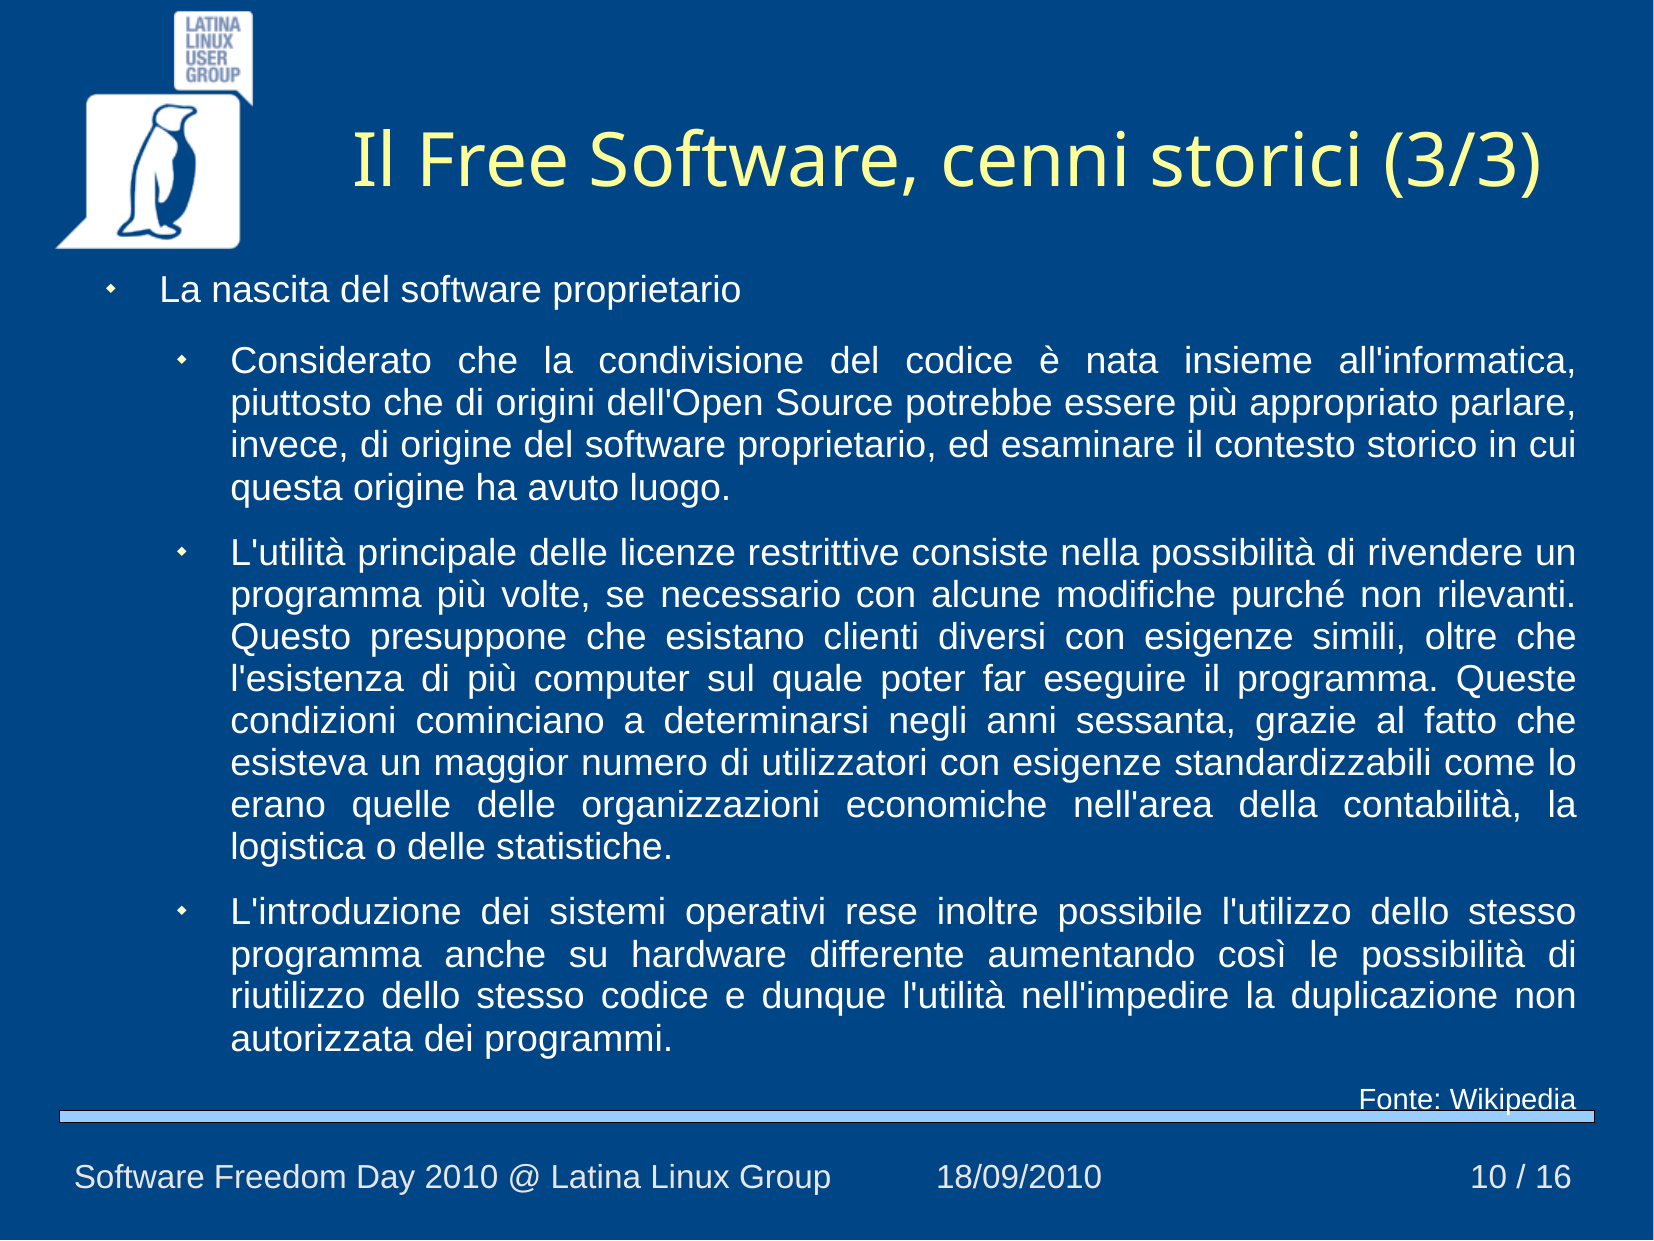

# Il Free Software, cenni storici (3/3)
La nascita del software proprietario
Considerato che la condivisione del codice è nata insieme all'informatica, piuttosto che di origini dell'Open Source potrebbe essere più appropriato parlare, invece, di origine del software proprietario, ed esaminare il contesto storico in cui questa origine ha avuto luogo.
L'utilità principale delle licenze restrittive consiste nella possibilità di rivendere un programma più volte, se necessario con alcune modifiche purché non rilevanti. Questo presuppone che esistano clienti diversi con esigenze simili, oltre che l'esistenza di più computer sul quale poter far eseguire il programma. Queste condizioni cominciano a determinarsi negli anni sessanta, grazie al fatto che esisteva un maggior numero di utilizzatori con esigenze standardizzabili come lo erano quelle delle organizzazioni economiche nell'area della contabilità, la logistica o delle statistiche.
L'introduzione dei sistemi operativi rese inoltre possibile l'utilizzo dello stesso programma anche su hardware differente aumentando così le possibilità di riutilizzo dello stesso codice e dunque l'utilità nell'impedire la duplicazione non autorizzata dei programmi.
Fonte: Wikipedia